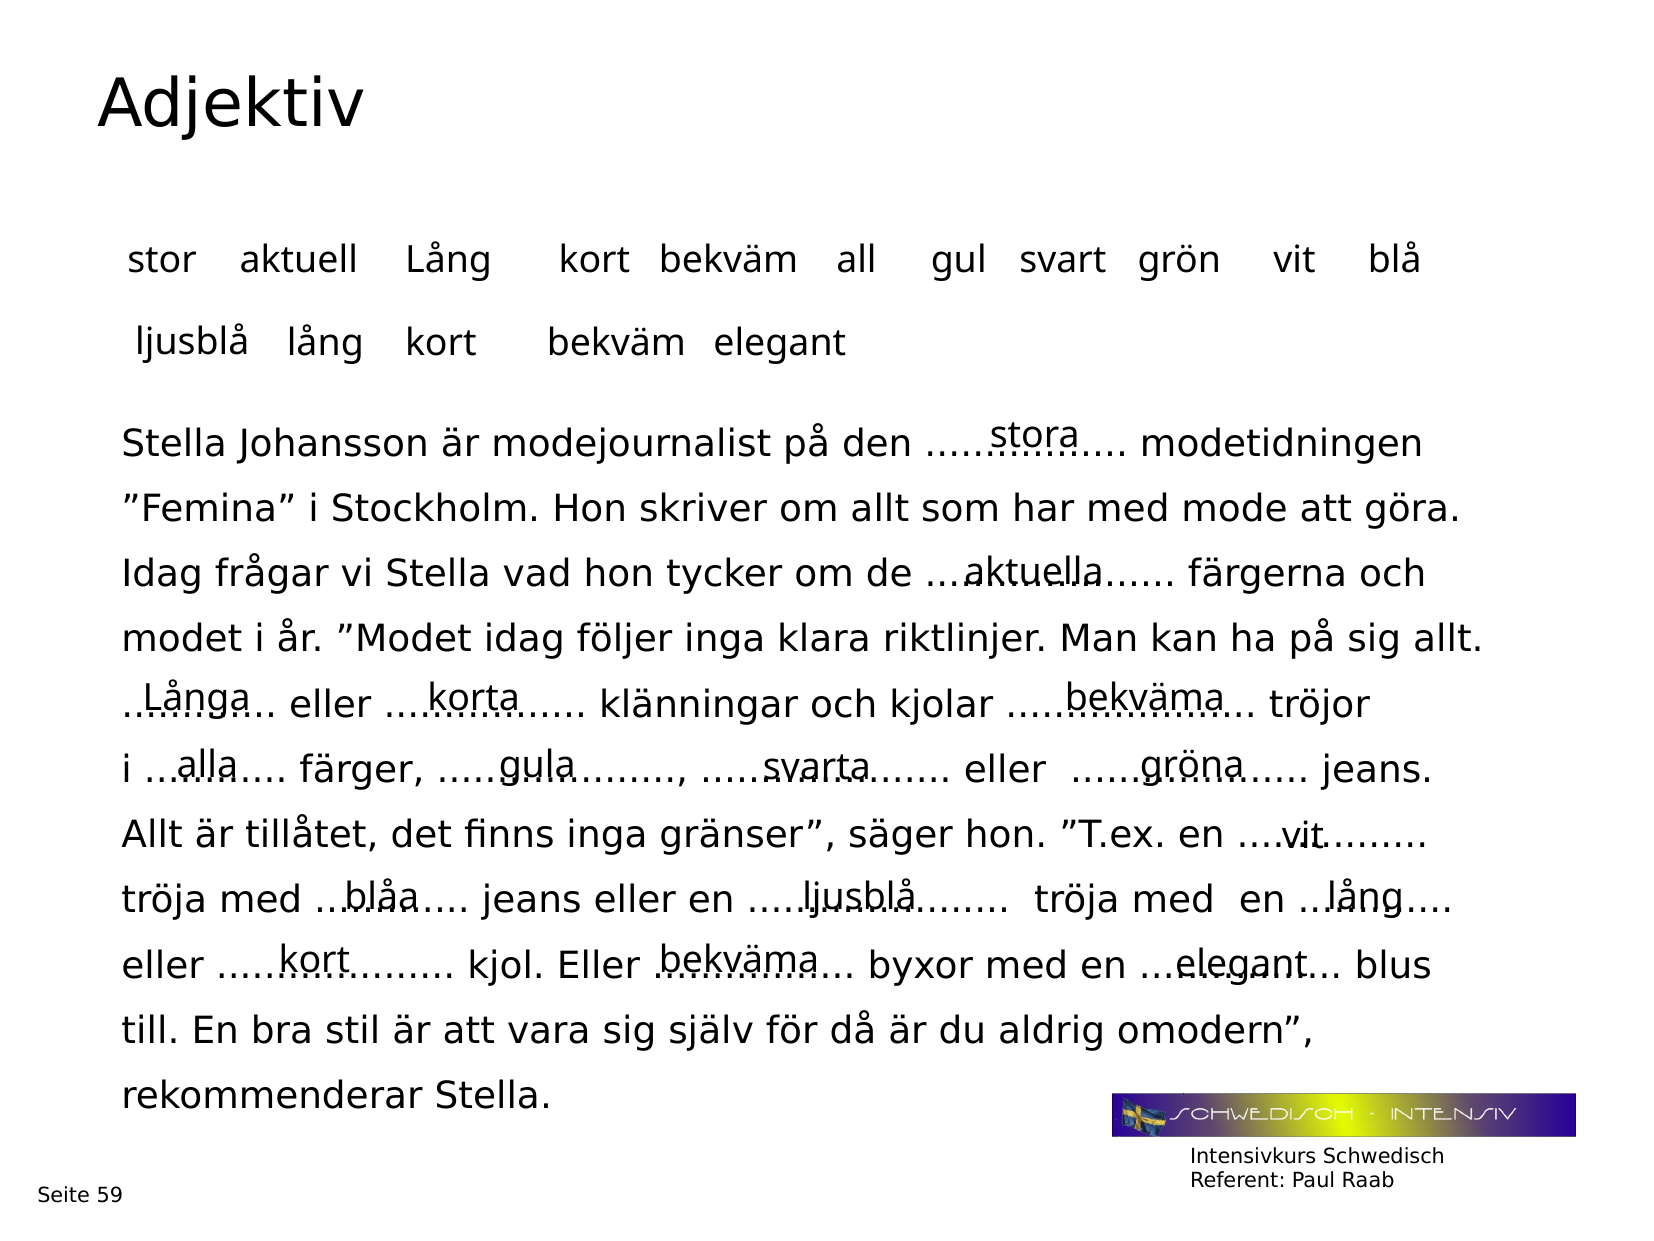

Adjektiv
stor
aktuell
Lång
kort
bekväm
all
gul
svart
grön
vit
blå
ljusblå
lång
kort
bekväm
elegant
Stella Johansson är modejournalist på den ................. modetidningen ”Femina” i Stockholm. Hon skriver om allt som har med mode att göra. Idag frågar vi Stella vad hon tycker om de ..................... färgerna och modet i år. ”Modet idag följer inga klara riktlinjer. Man kan ha på sig allt. ............. eller ................. klänningar och kjolar ..................... tröjor i ............ färger, ...................., ..................... eller .................... jeans. Allt är tillåtet, det finns inga gränser”, säger hon. ”T.ex. en ................ tröja med ............. jeans eller en ...................... tröja med en ............. eller .................... kjol. Eller ................. byxor med en ................. blus till. En bra stil är att vara sig själv för då är du aldrig omodern”, rekommenderar Stella.
stora
aktuella
Långa
korta
bekväma
alla
gula
gröna
svarta
vit
blåa
ljusblå
lång
kort
bekväma
elegant